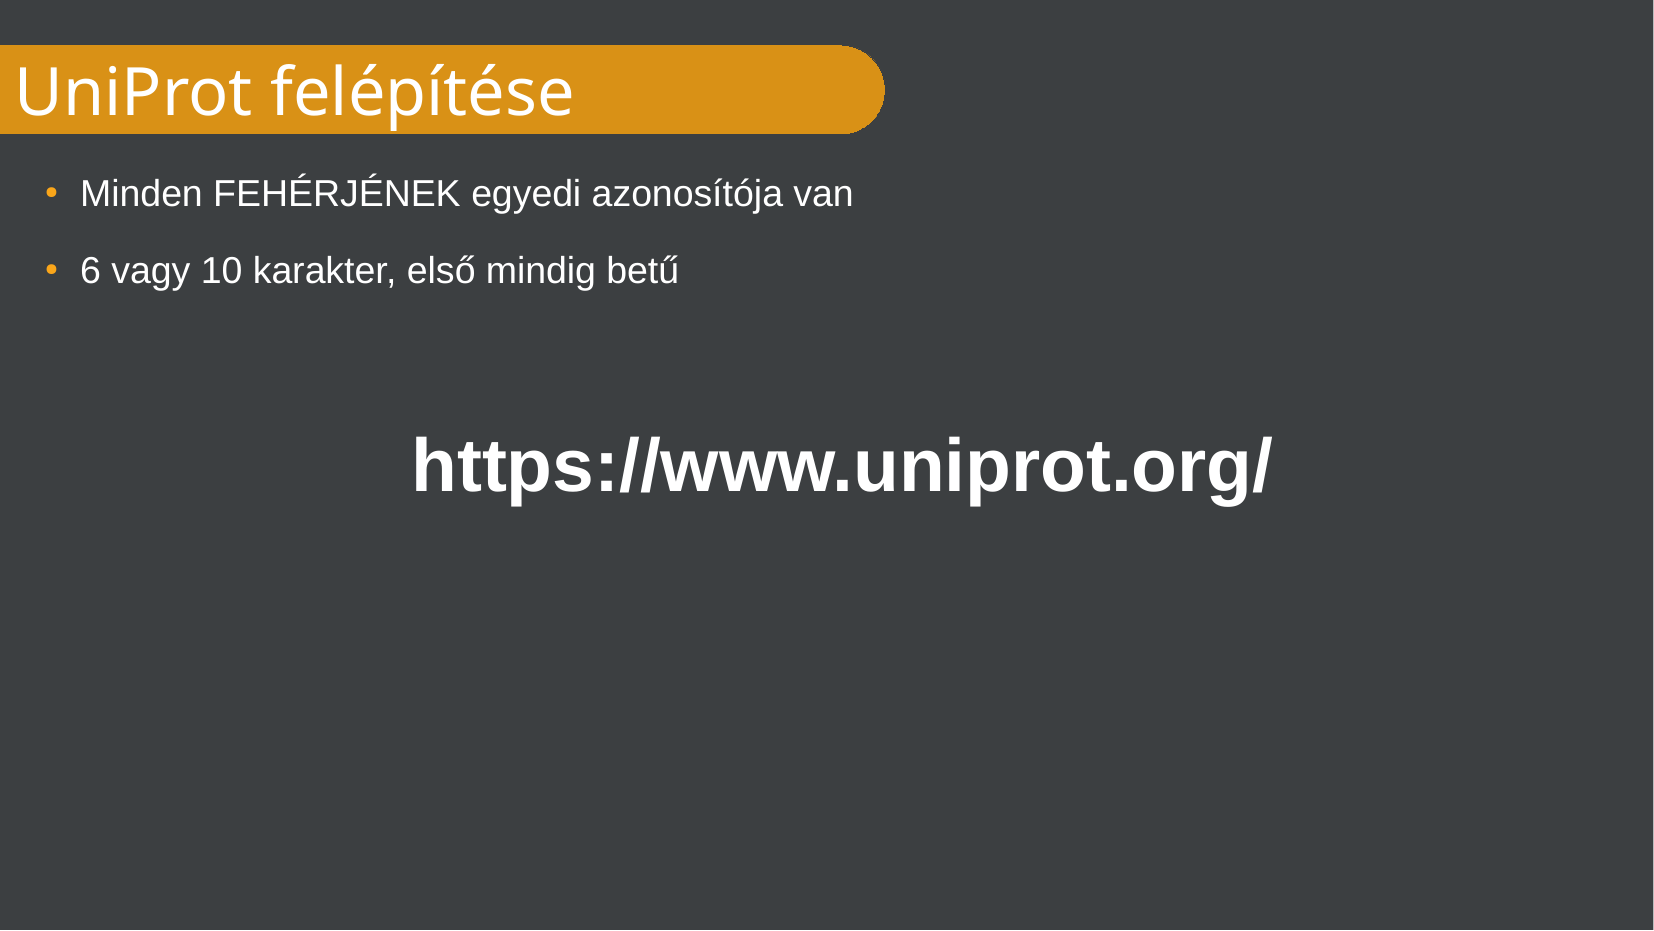

https://www.uniprot.org/
UniProt felépítése
Minden FEHÉRJÉNEK egyedi azonosítója van
6 vagy 10 karakter, első mindig betű